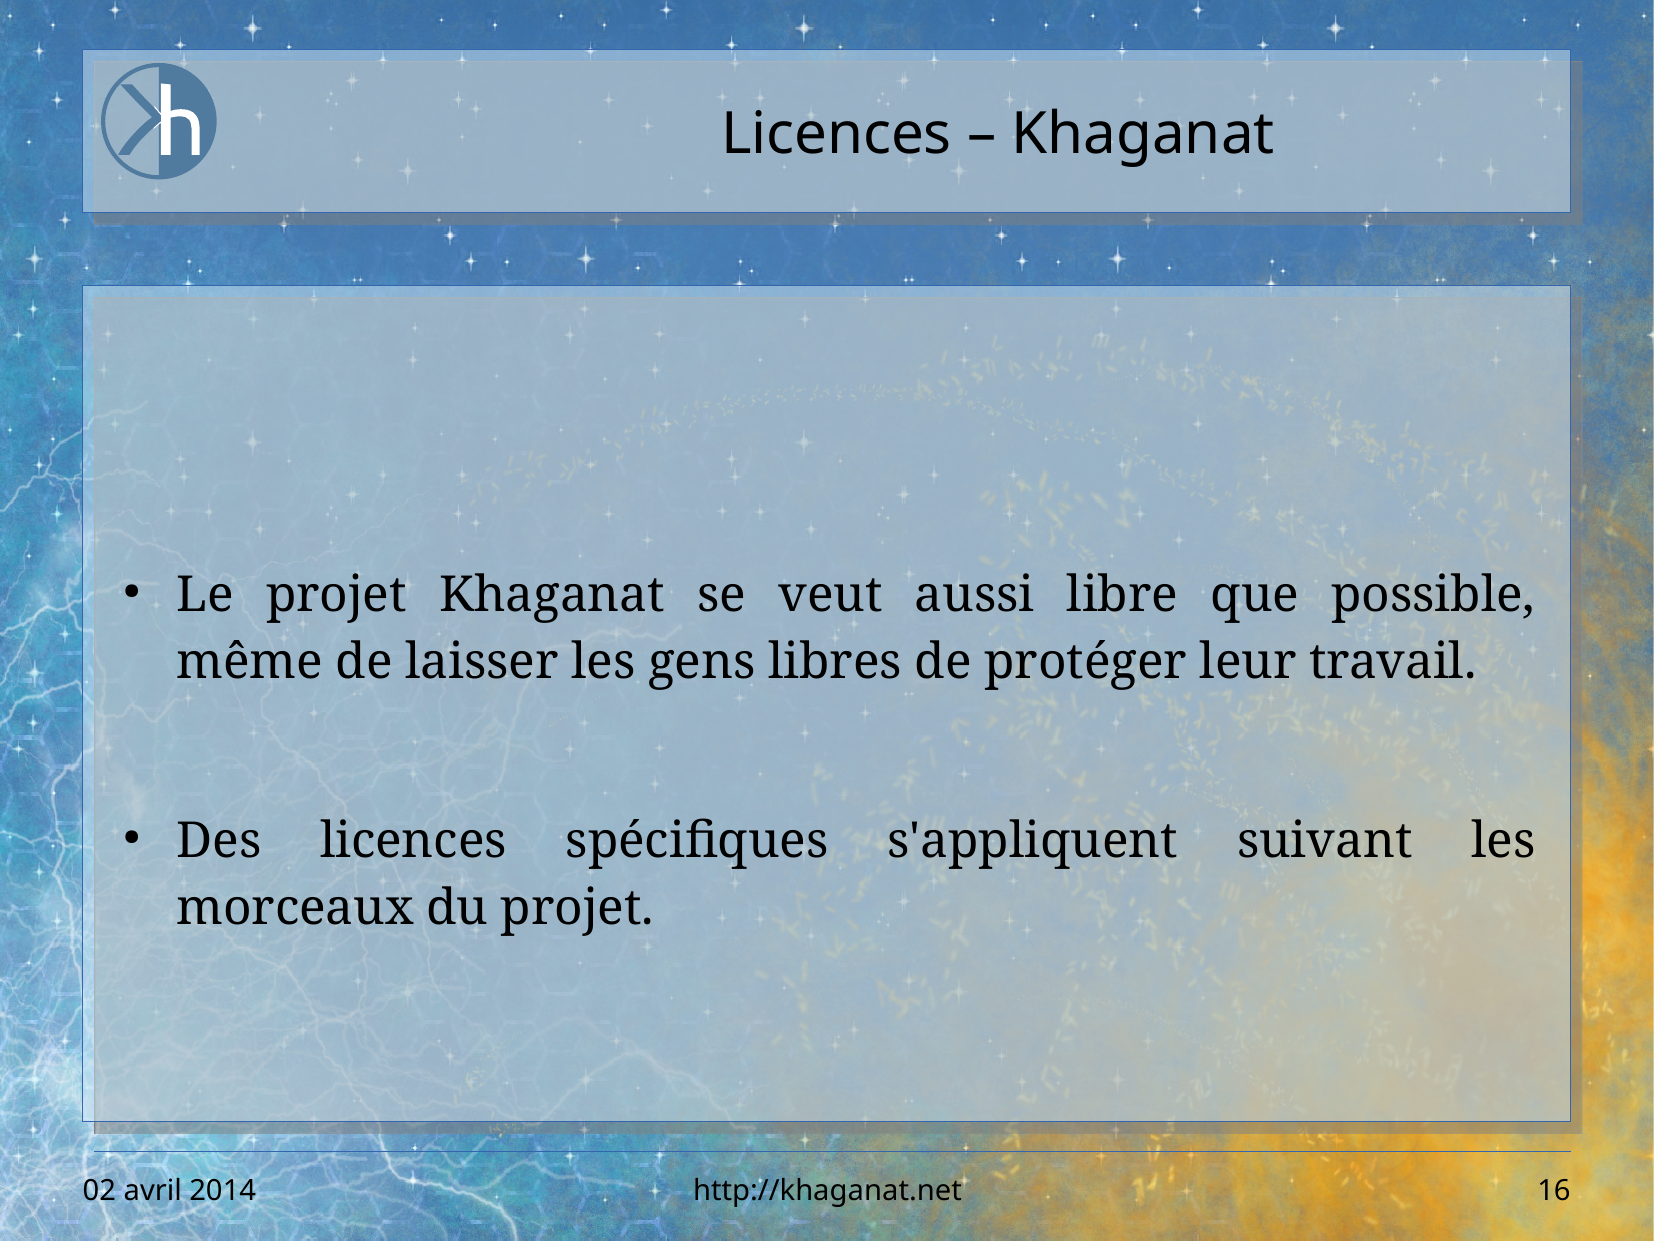

# Licences – Khaganat
Le projet Khaganat se veut aussi libre que possible, même de laisser les gens libres de protéger leur travail.
Des licences spécifiques s'appliquent suivant les morceaux du projet.
02 avril 2014
http://khaganat.net
16